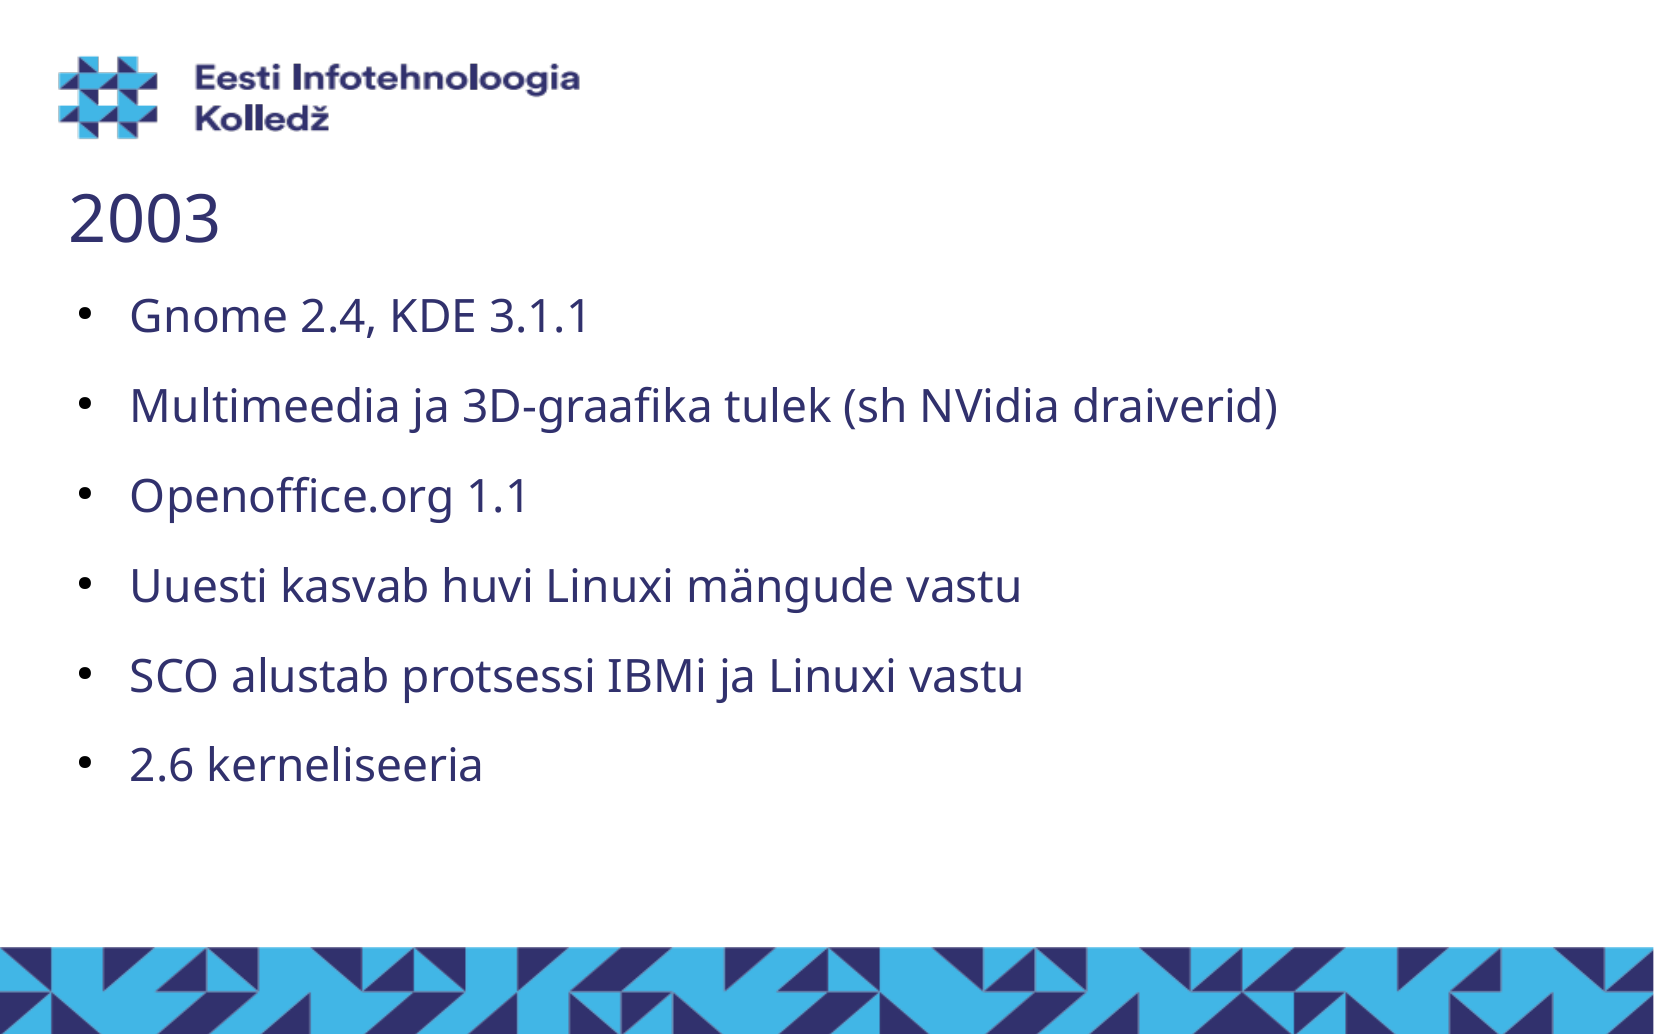

# 2003
Gnome 2.4, KDE 3.1.1
Multimeedia ja 3D-graafika tulek (sh NVidia draiverid)
Openoffice.org 1.1
Uuesti kasvab huvi Linuxi mängude vastu
SCO alustab protsessi IBMi ja Linuxi vastu
2.6 kerneliseeria